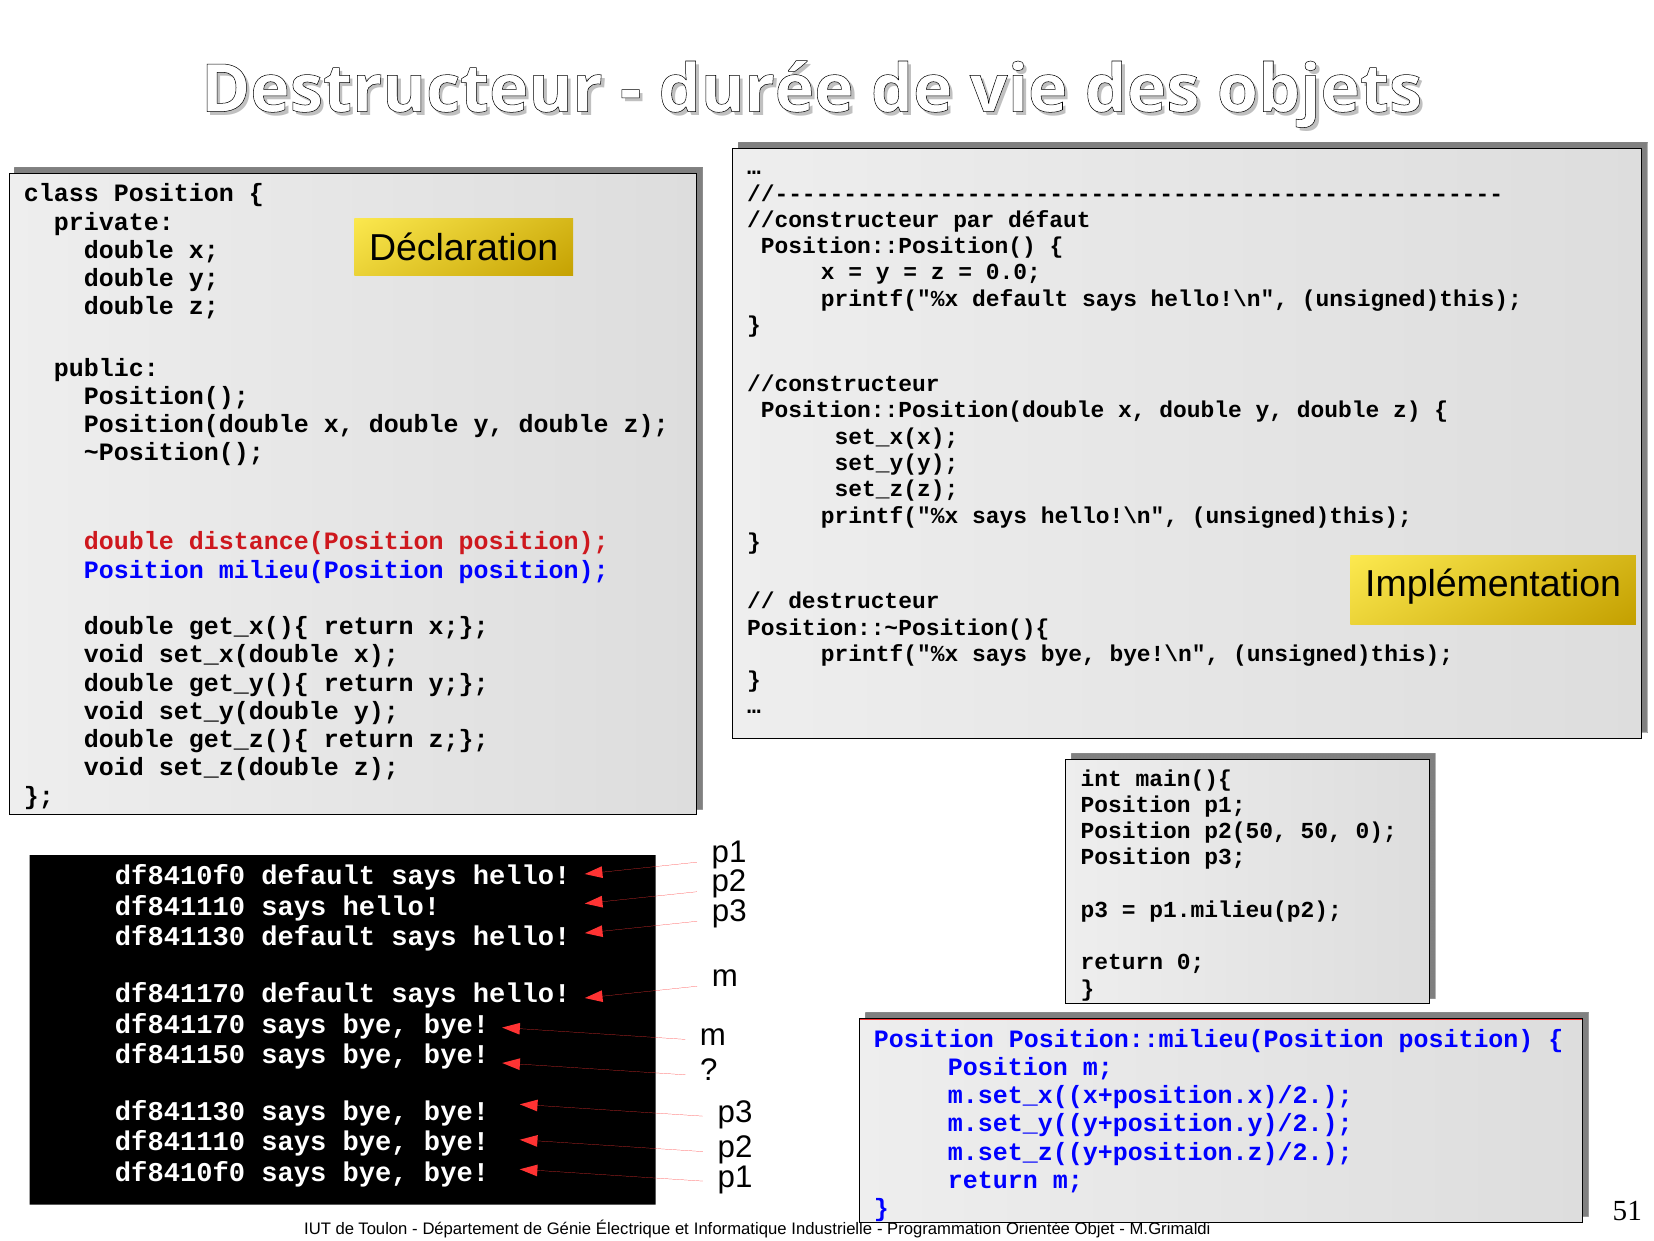

# Destructeur - durée de vie des objets
…
//-----------------------------------------------------
//constructeur par défaut
 Position::Position() {
	x = y = z = 0.0;
	printf("%x default says hello!\n", (unsigned)this);
}
//constructeur
 Position::Position(double x, double y, double z) {
	 set_x(x);
	 set_y(y);
	 set_z(z);
	printf("%x says hello!\n", (unsigned)this);
}
// destructeur
Position::~Position(){
	printf("%x says bye, bye!\n", (unsigned)this);
}
…
class Position {
 private:
 double x;
 double y;
 double z;
 public:
 Position();
 Position(double x, double y, double z);
 ~Position();
 double distance(Position position);
 Position milieu(Position position);
 double get_x(){ return x;};
 void set_x(double x);
 double get_y(){ return y;};
 void set_y(double y);
 double get_z(){ return z;};
 void set_z(double z);
};
Déclaration
Implémentation
int main(){
Position p1;
Position p2(50, 50, 0);
Position p3;
p3 = p1.milieu(p2);
return 0;
}
p1
df8410f0 default says hello!
df841110 says hello!
df841130 default says hello!
df841170 default says hello!
df841170 says bye, bye!
df841150 says bye, bye!
df841130 says bye, bye!
df841110 says bye, bye!
df8410f0 says bye, bye!
p2
p3
m
m
Position Position::milieu(Position position) {
	Position m;
	m.set_x((x+position.x)/2.);
	m.set_y((y+position.y)/2.);
	m.set_z((y+position.z)/2.);
	return m;
}
?
p3
p2
p1